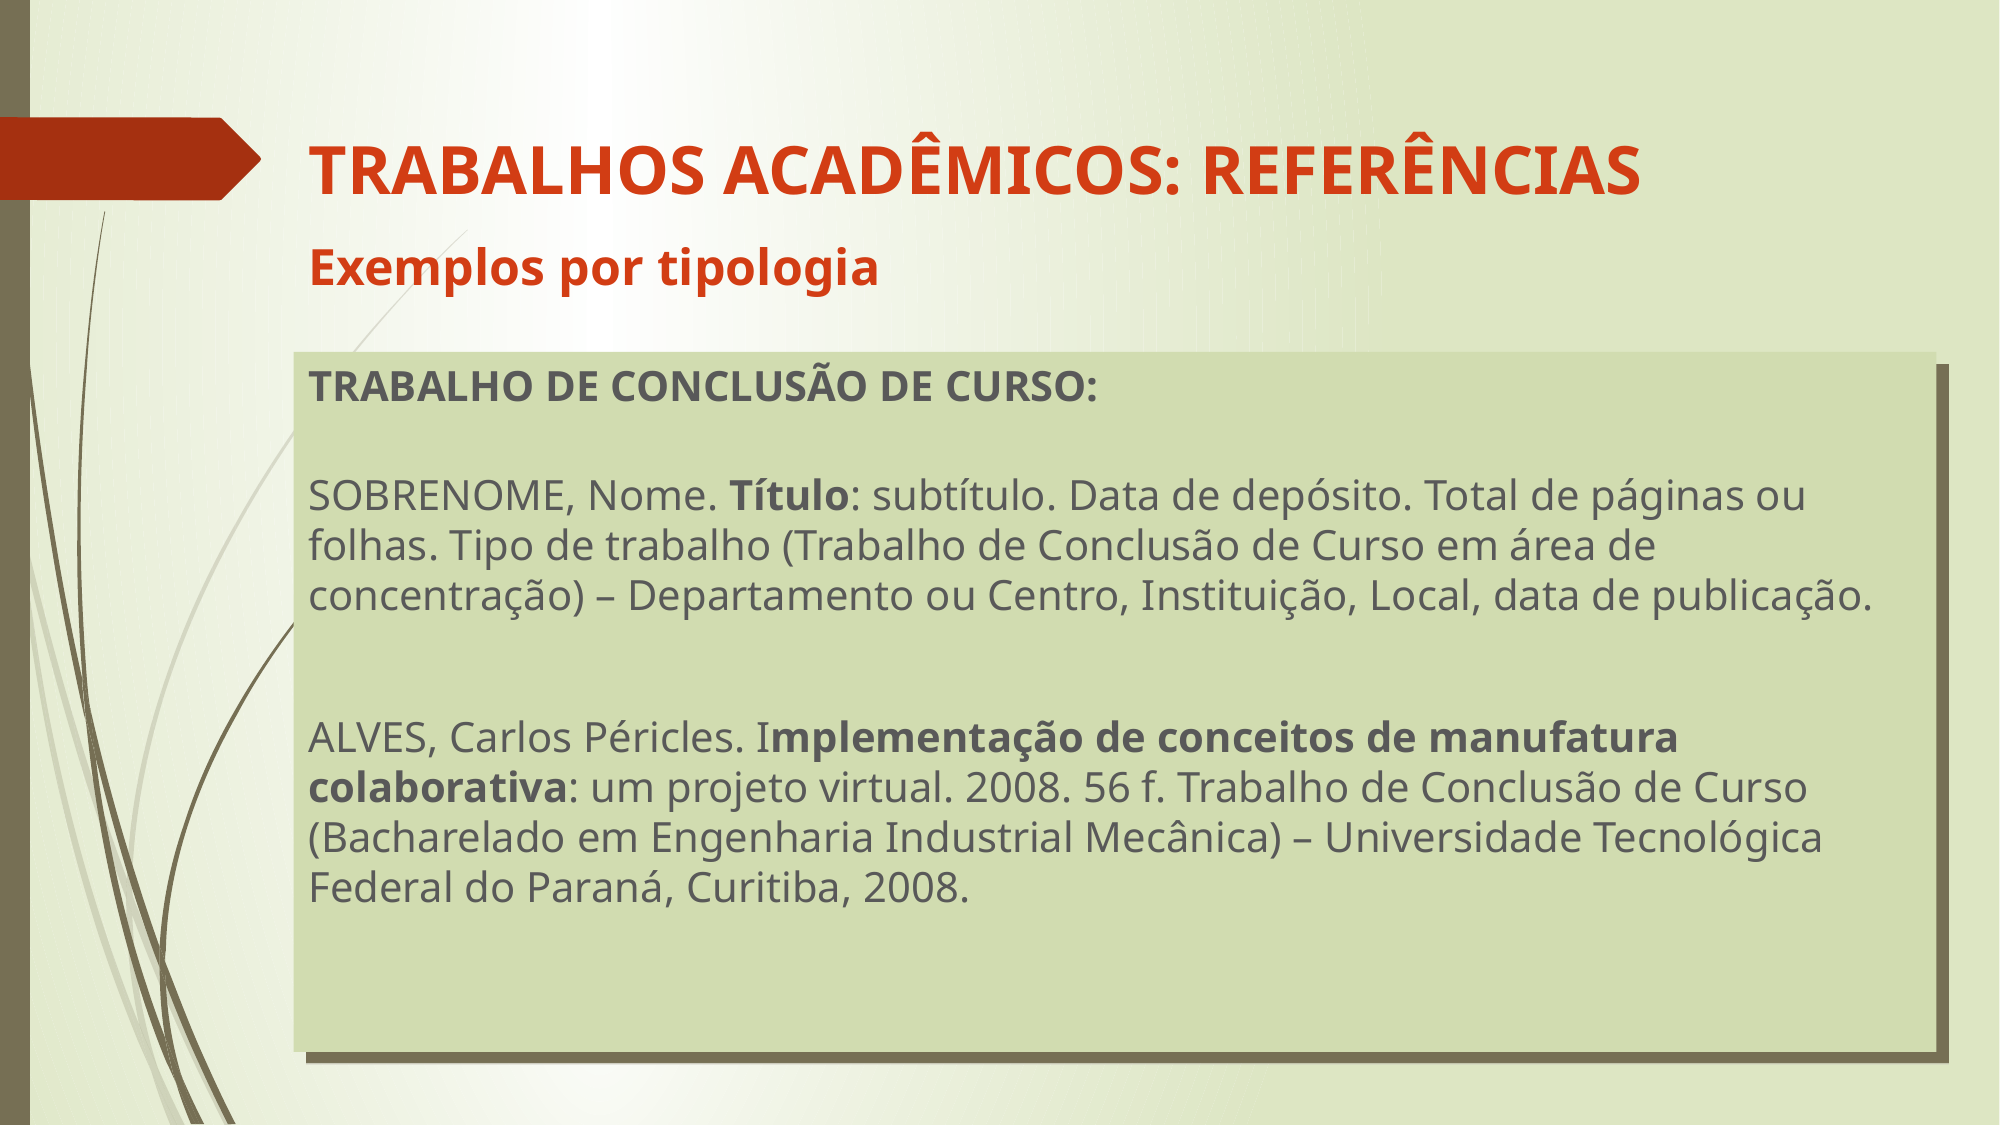

TRABALHOS ACADÊMICOS: REFERÊNCIAS
Exemplos por tipologia
# TRABALHO DE CONCLUSÃO DE CURSO:
SOBRENOME, Nome. Título: subtítulo. Data de depósito. Total de páginas ou folhas. Tipo de trabalho (Trabalho de Conclusão de Curso em área de concentração) – Departamento ou Centro, Instituição, Local, data de publicação.
ALVES, Carlos Péricles. Implementação de conceitos de manufatura colaborativa: um projeto virtual. 2008. 56 f. Trabalho de Conclusão de Curso (Bacharelado em Engenharia Industrial Mecânica) – Universidade Tecnológica Federal do Paraná, Curitiba, 2008.